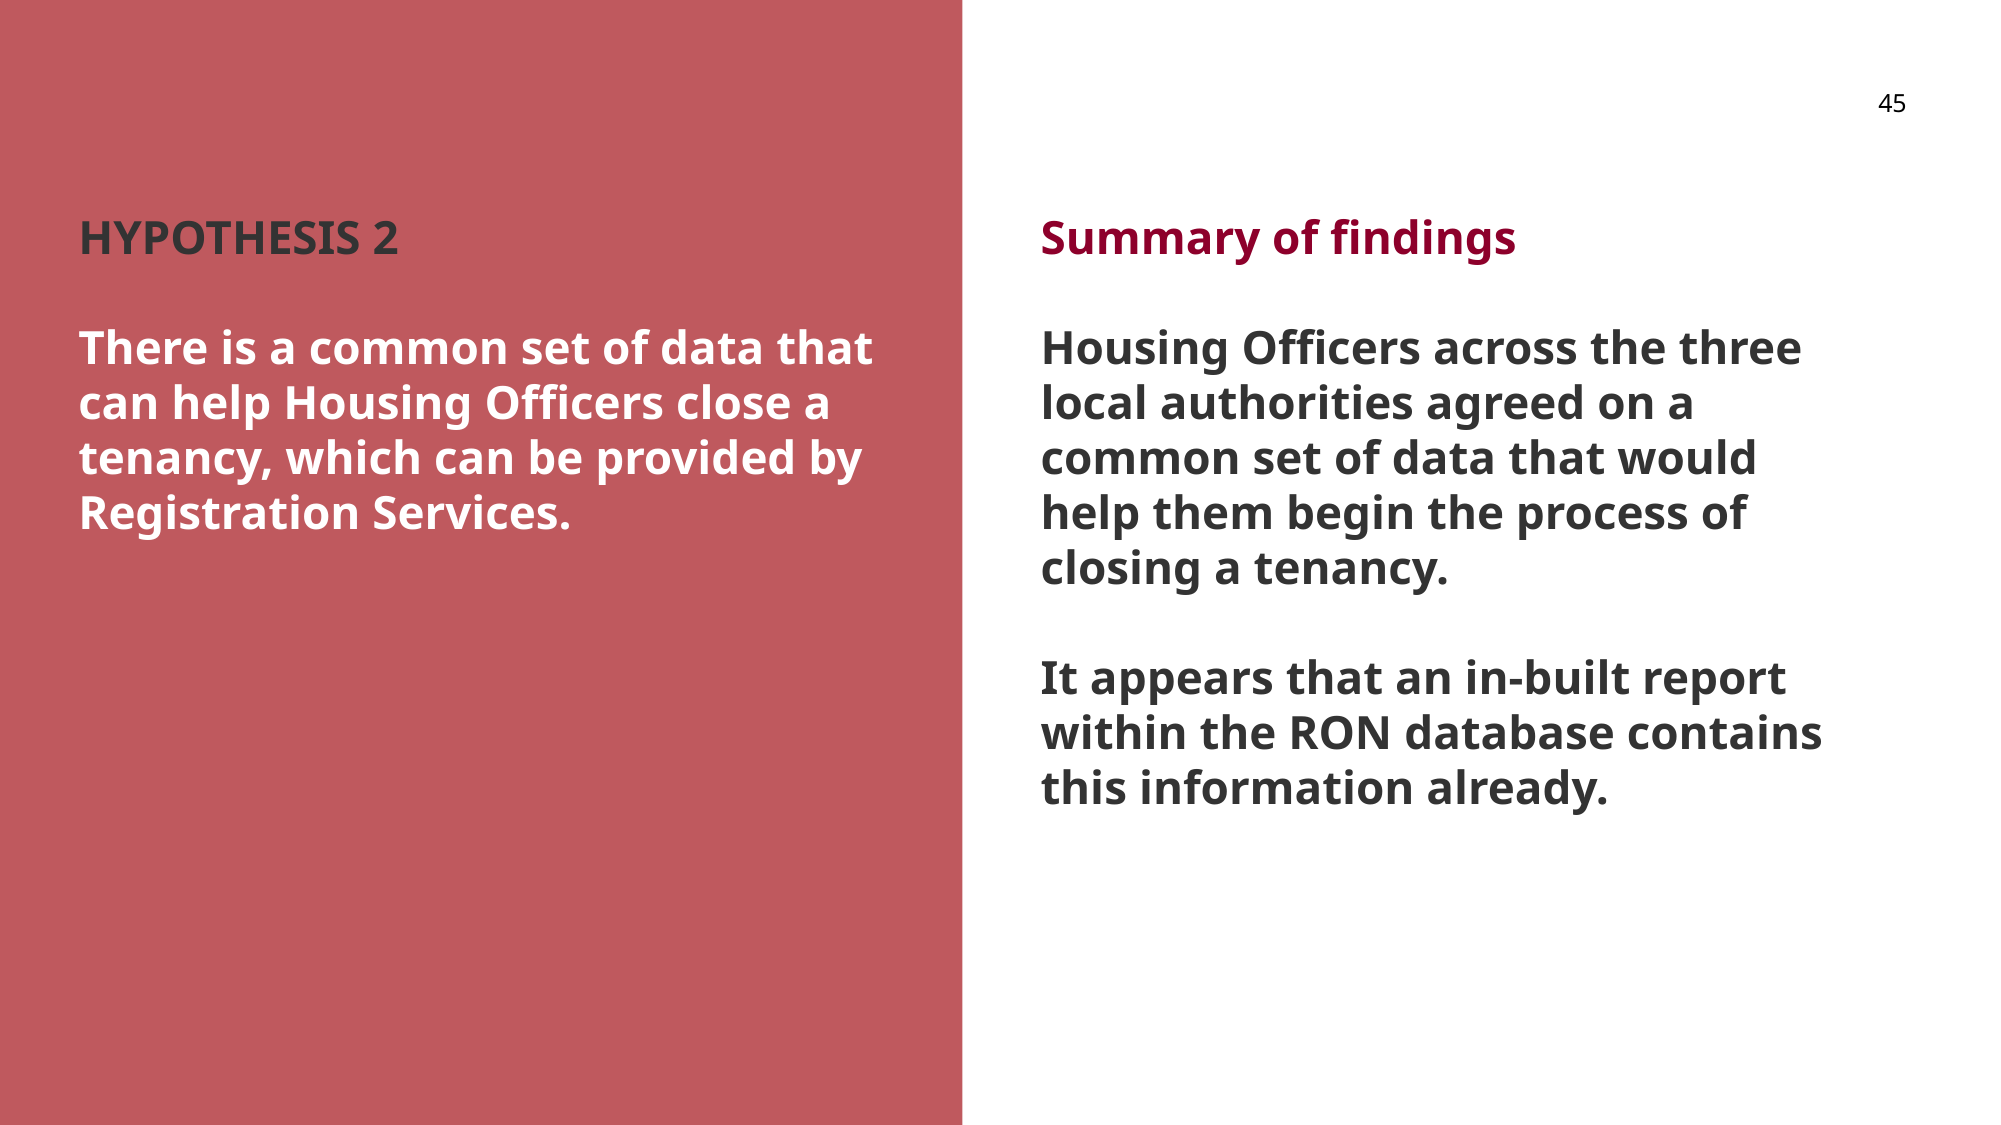

# HYPOTHESIS 2 There is a common set of data that can help Housing Officers close a tenancy, which can be provided by Registration Services.
Summary of findings
Housing Officers across the three local authorities agreed on a common set of data that would help them begin the process of closing a tenancy.
It appears that an in-built report within the RON database contains this information already.